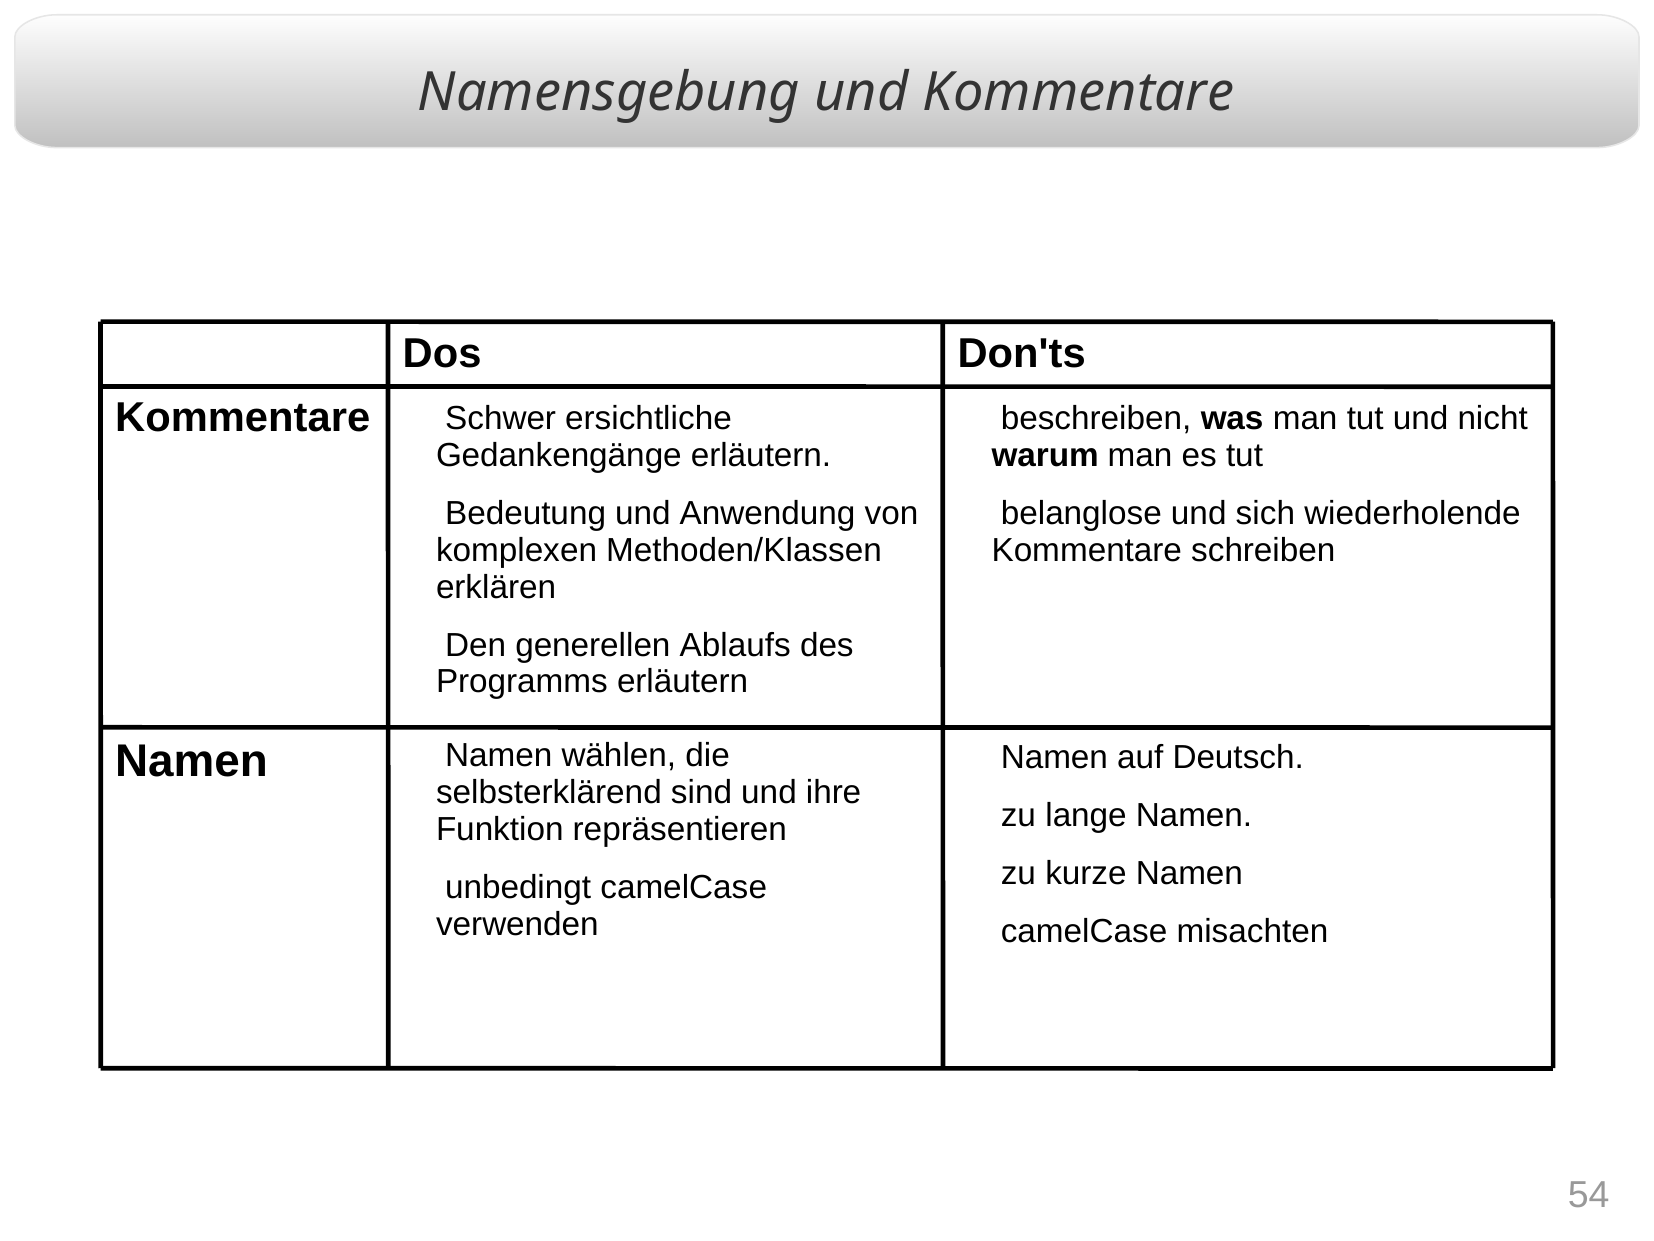

# Namensgebung und Kommentare
Dos
Don'ts
Kommentare
Namen
 Schwer ersichtliche Gedankengänge erläutern.
 Bedeutung und Anwendung von komplexen Methoden/Klassen erklären
 Den generellen Ablaufs des Programms erläutern
 beschreiben, was man tut und nicht warum man es tut
 belanglose und sich wiederholende Kommentare schreiben
 Namen wählen, die selbsterklärend sind und ihre Funktion repräsentieren
 unbedingt camelCase verwenden
 Namen auf Deutsch.
 zu lange Namen.
 zu kurze Namen
 camelCase misachten